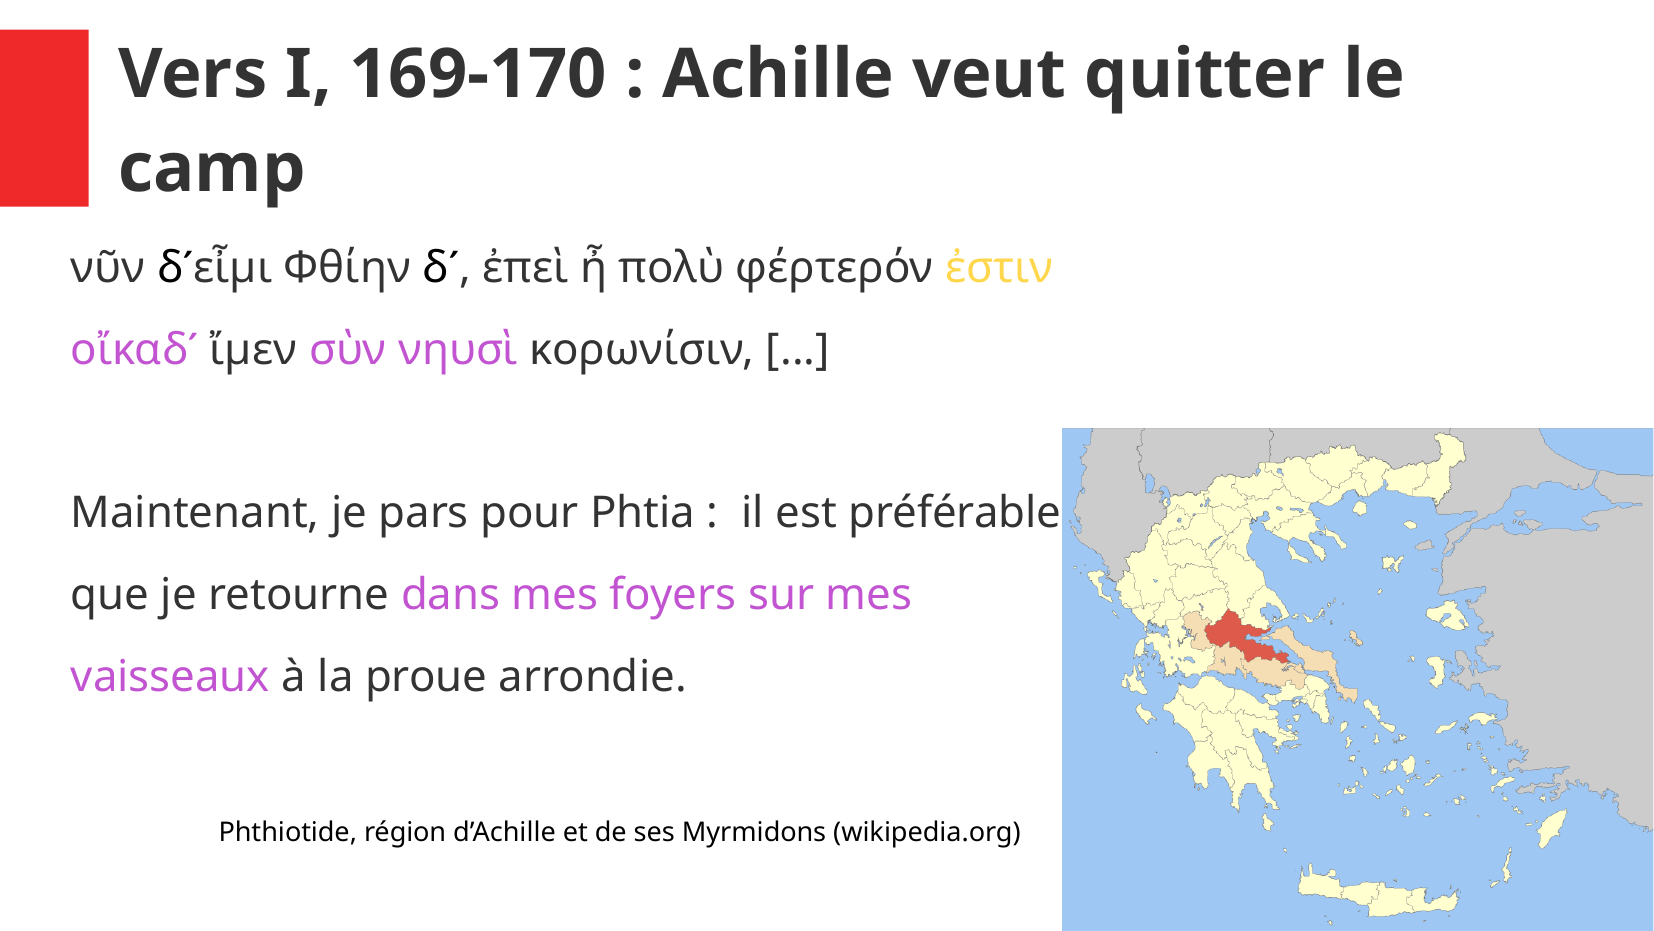

# Vers I, 169-170 : Achille veut quitter le camp
νῦν δʹεἶμι Φθίην δʹ, ἐπεὶ ἦ πολὺ φέρτερόν ἐστιν
οἴκαδʹ ἴμεν σὺν νηυσὶ κορωνίσιν, [...]
Maintenant, je pars pour Phtia : il est préférable
que je retourne dans mes foyers sur mes
vaisseaux à la proue arrondie.
Phthiotide, région d’Achille et de ses Myrmidons (wikipedia.org)
8